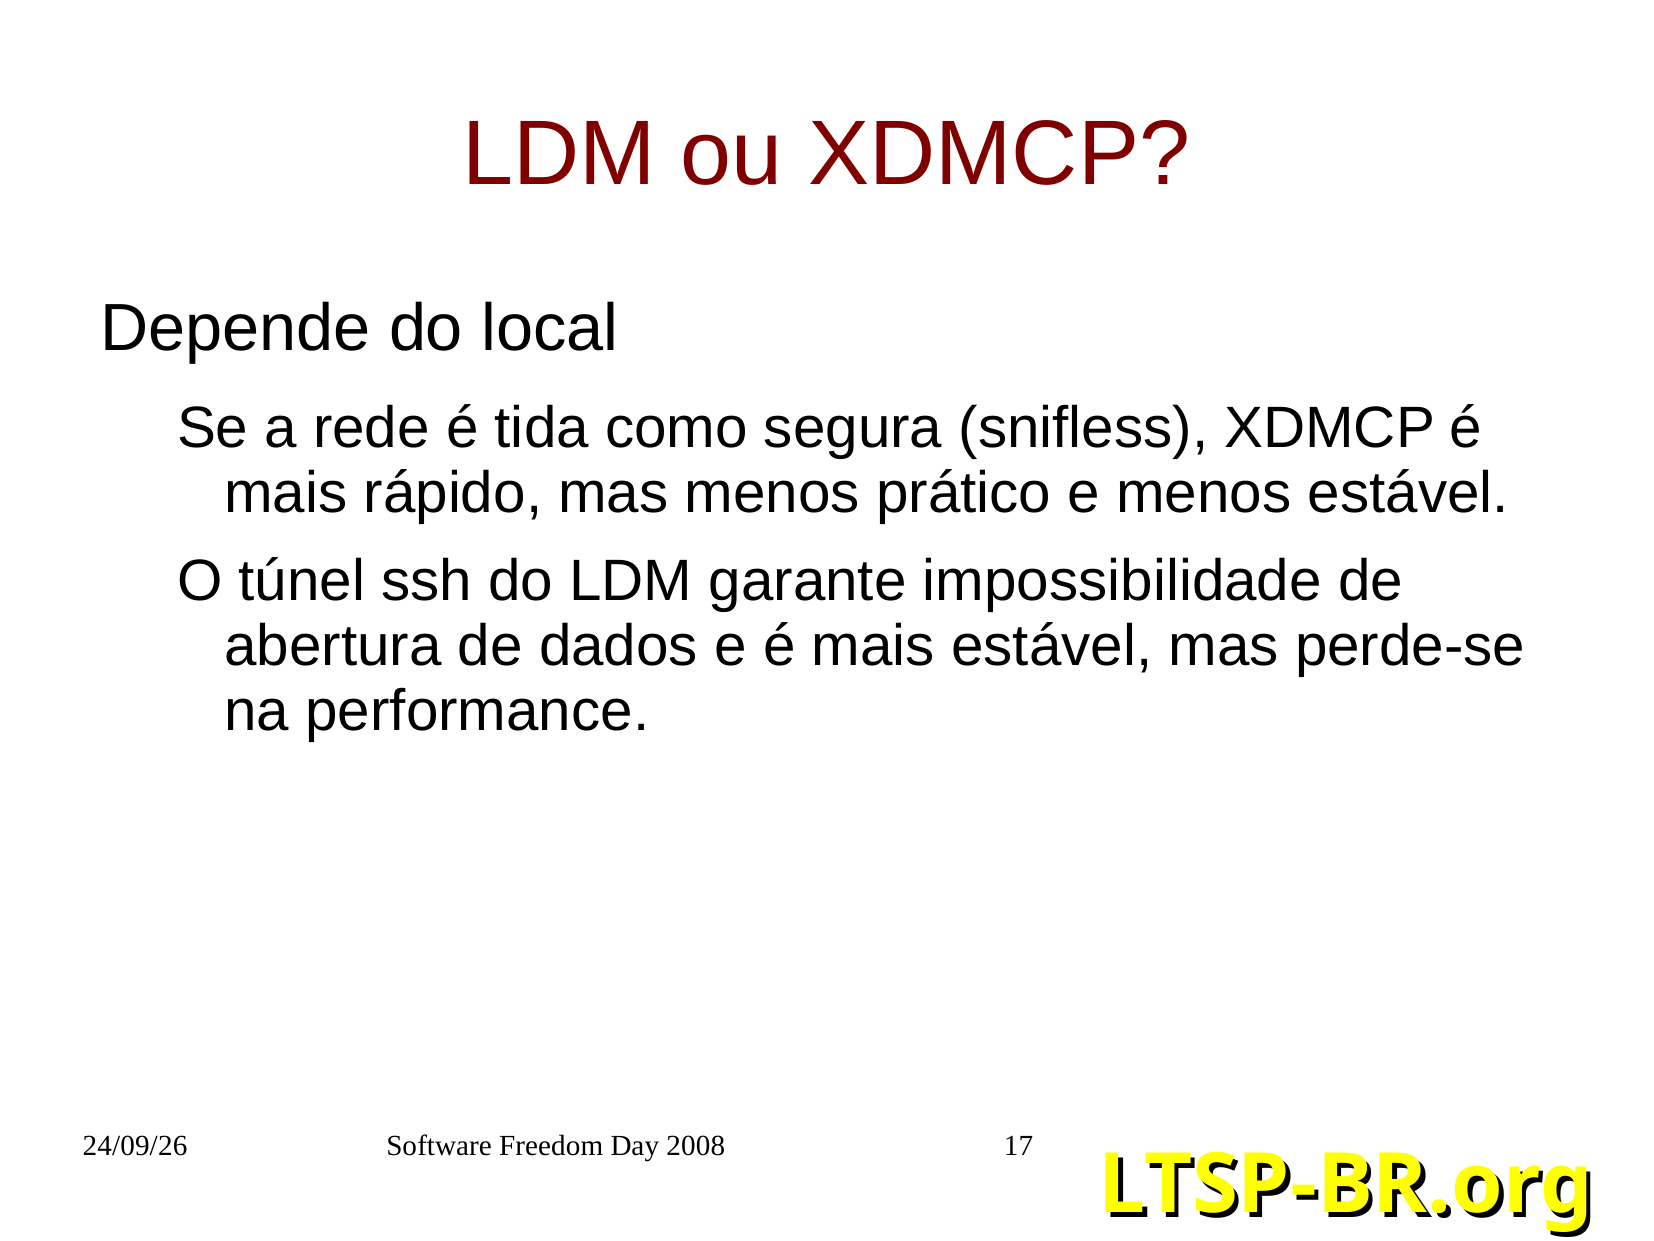

# LDM ou XDMCP?
Depende do local
Se a rede é tida como segura (snifless), XDMCP é mais rápido, mas menos prático e menos estável.
O túnel ssh do LDM garante impossibilidade de abertura de dados e é mais estável, mas perde-se na performance.
Software Freedom Day 2008
17